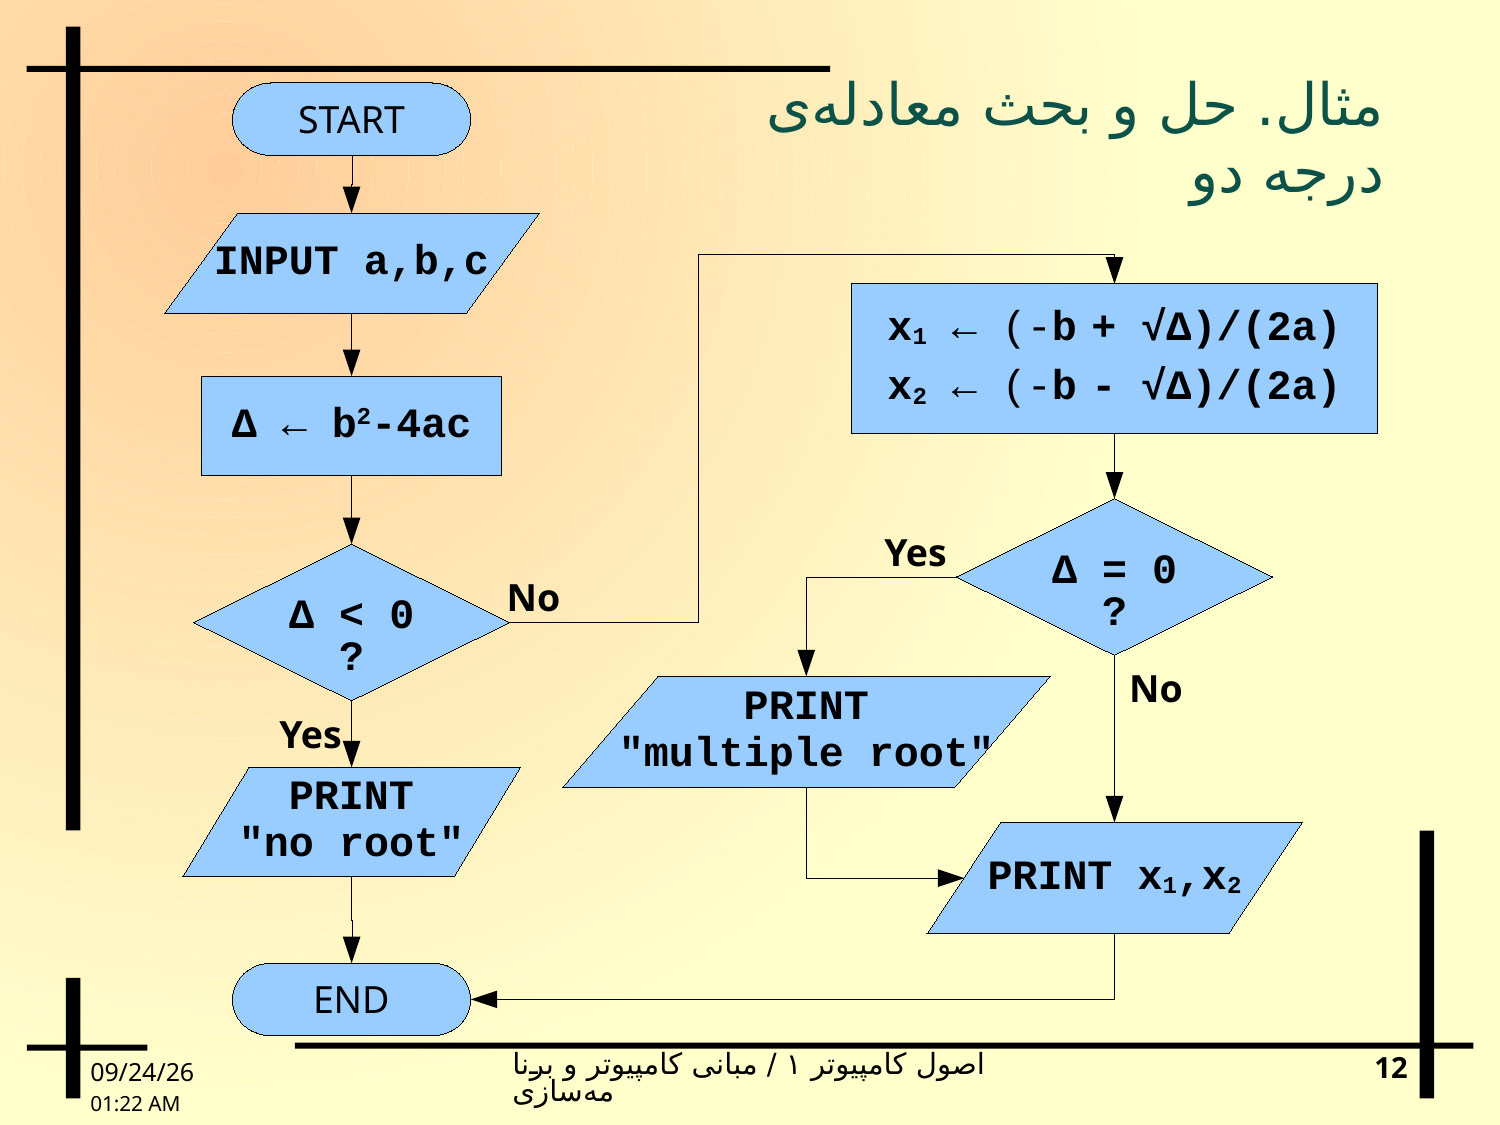

# مثال. حل و بحث معادله‌ی درجه دو
START
INPUT a,b,c
x1 ← (-b + √Δ)/(2a)
x2 ← (-b - √Δ)/(2a)
Δ ← b2-4ac
Δ = 0
?
Yes
Δ < 0
?
No
No
PRINT
"multiple root"
Yes
PRINT
"no root"
PRINT x1,x2
END
اصول کامپیوتر ۱ / مبانی کامپیوتر و برنامه‌سازی
12